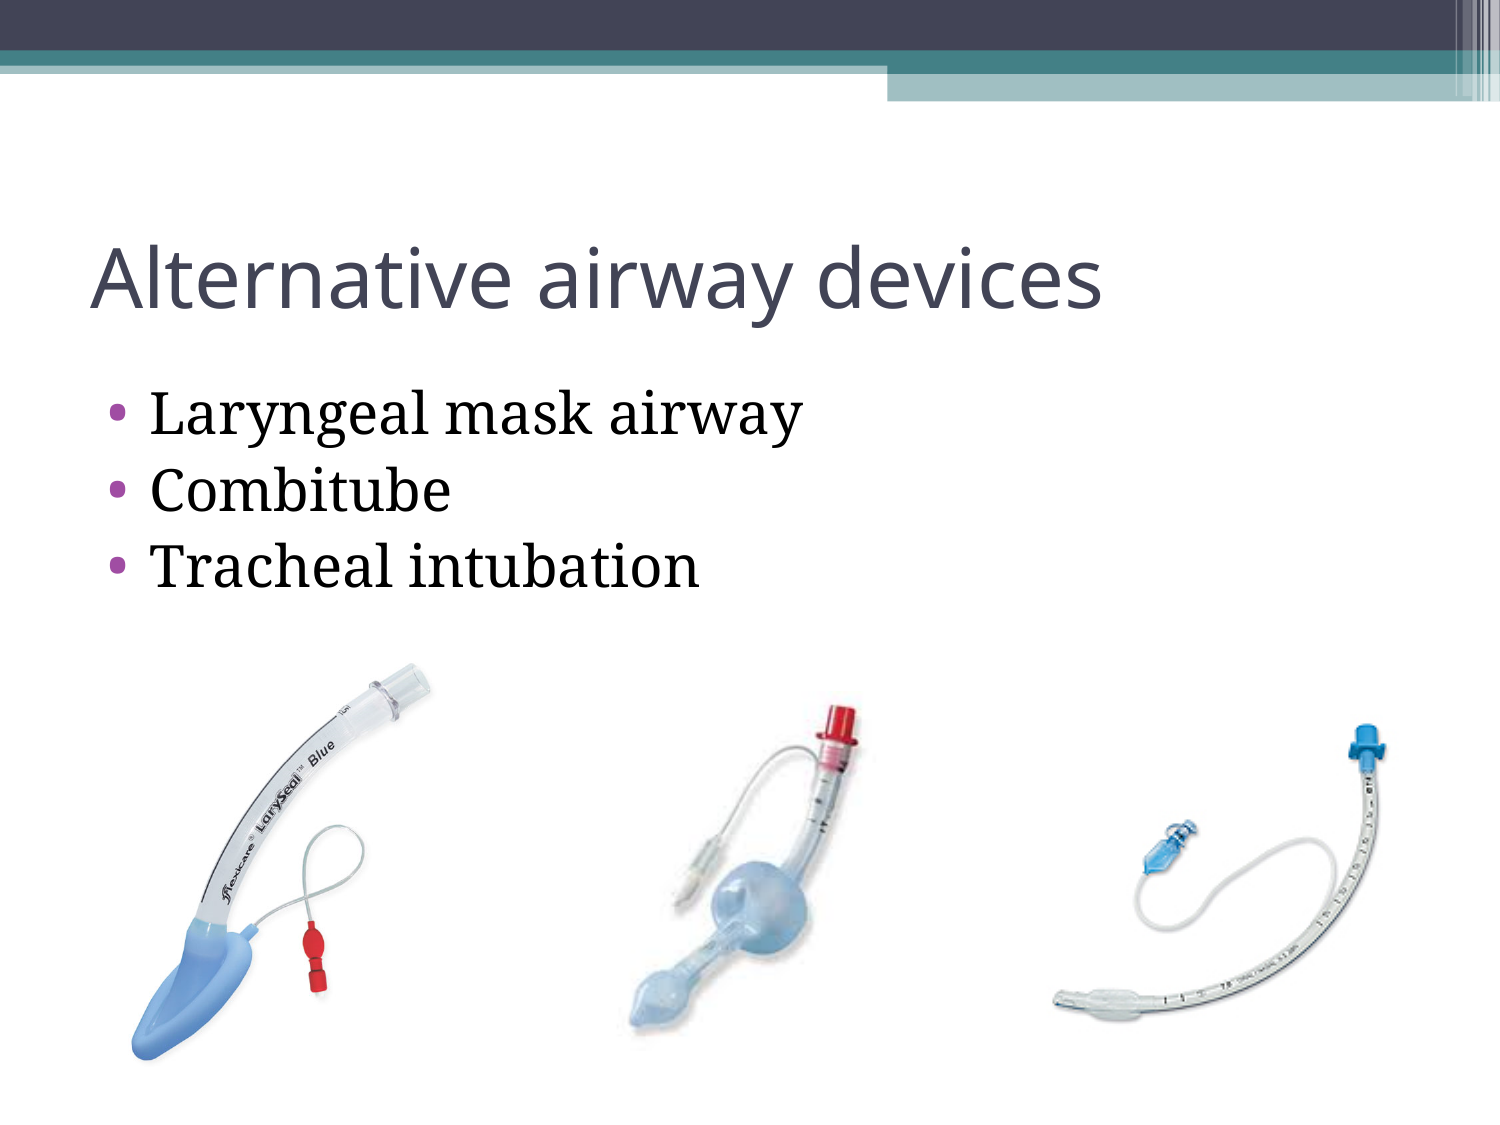

Alternative airway devices
Laryngeal mask airway
Combitube
Tracheal intubation